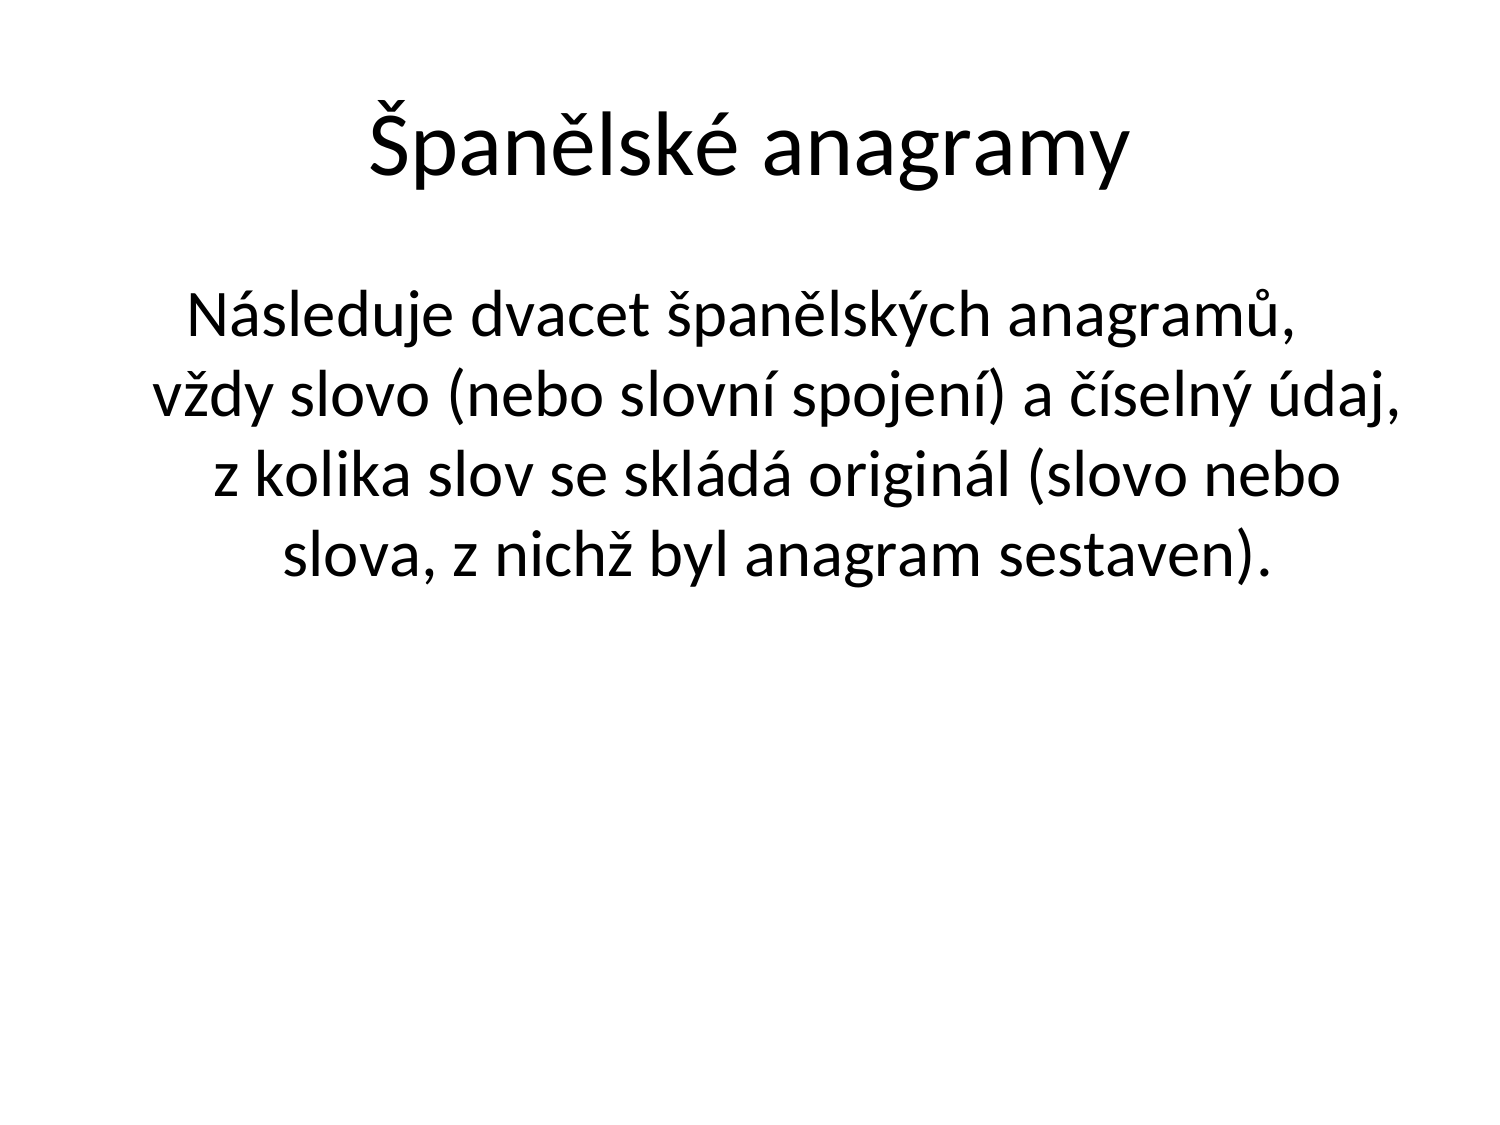

# Španělské anagramy
Následuje dvacet španělských anagramů,
vždy slovo (nebo slovní spojení) a číselný údaj, z kolika slov se skládá originál (slovo nebo slova, z nichž byl anagram sestaven).